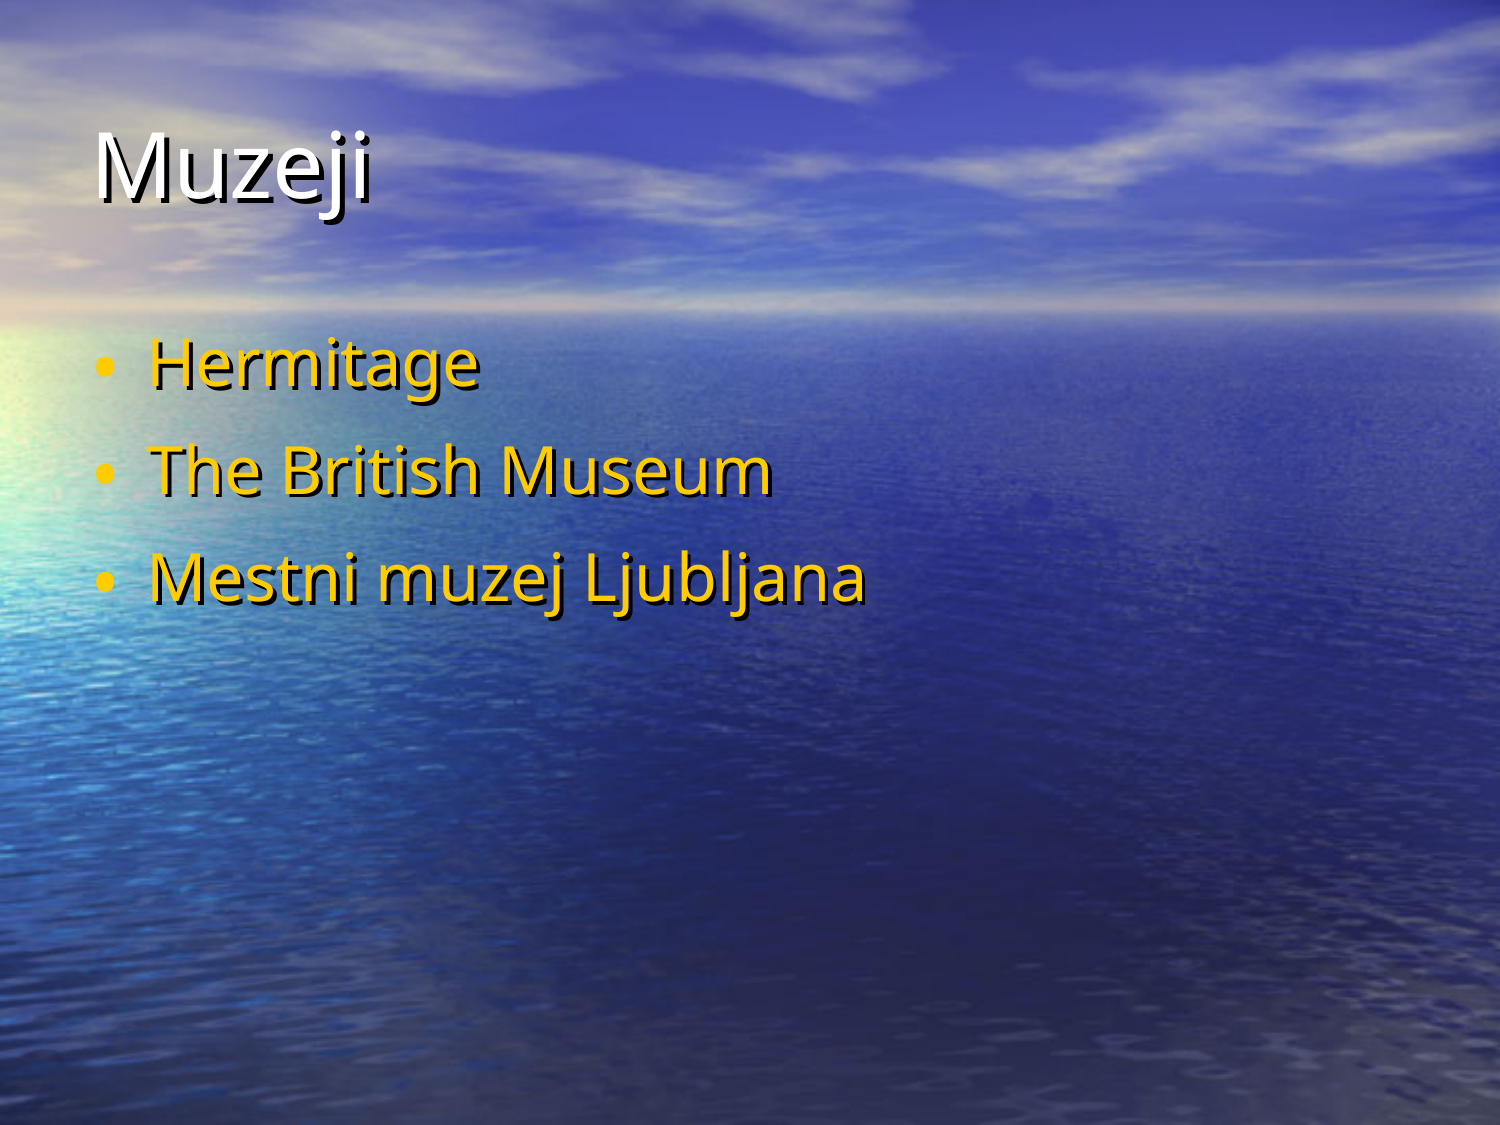

# Muzeji
Hermitage
The British Museum
Mestni muzej Ljubljana